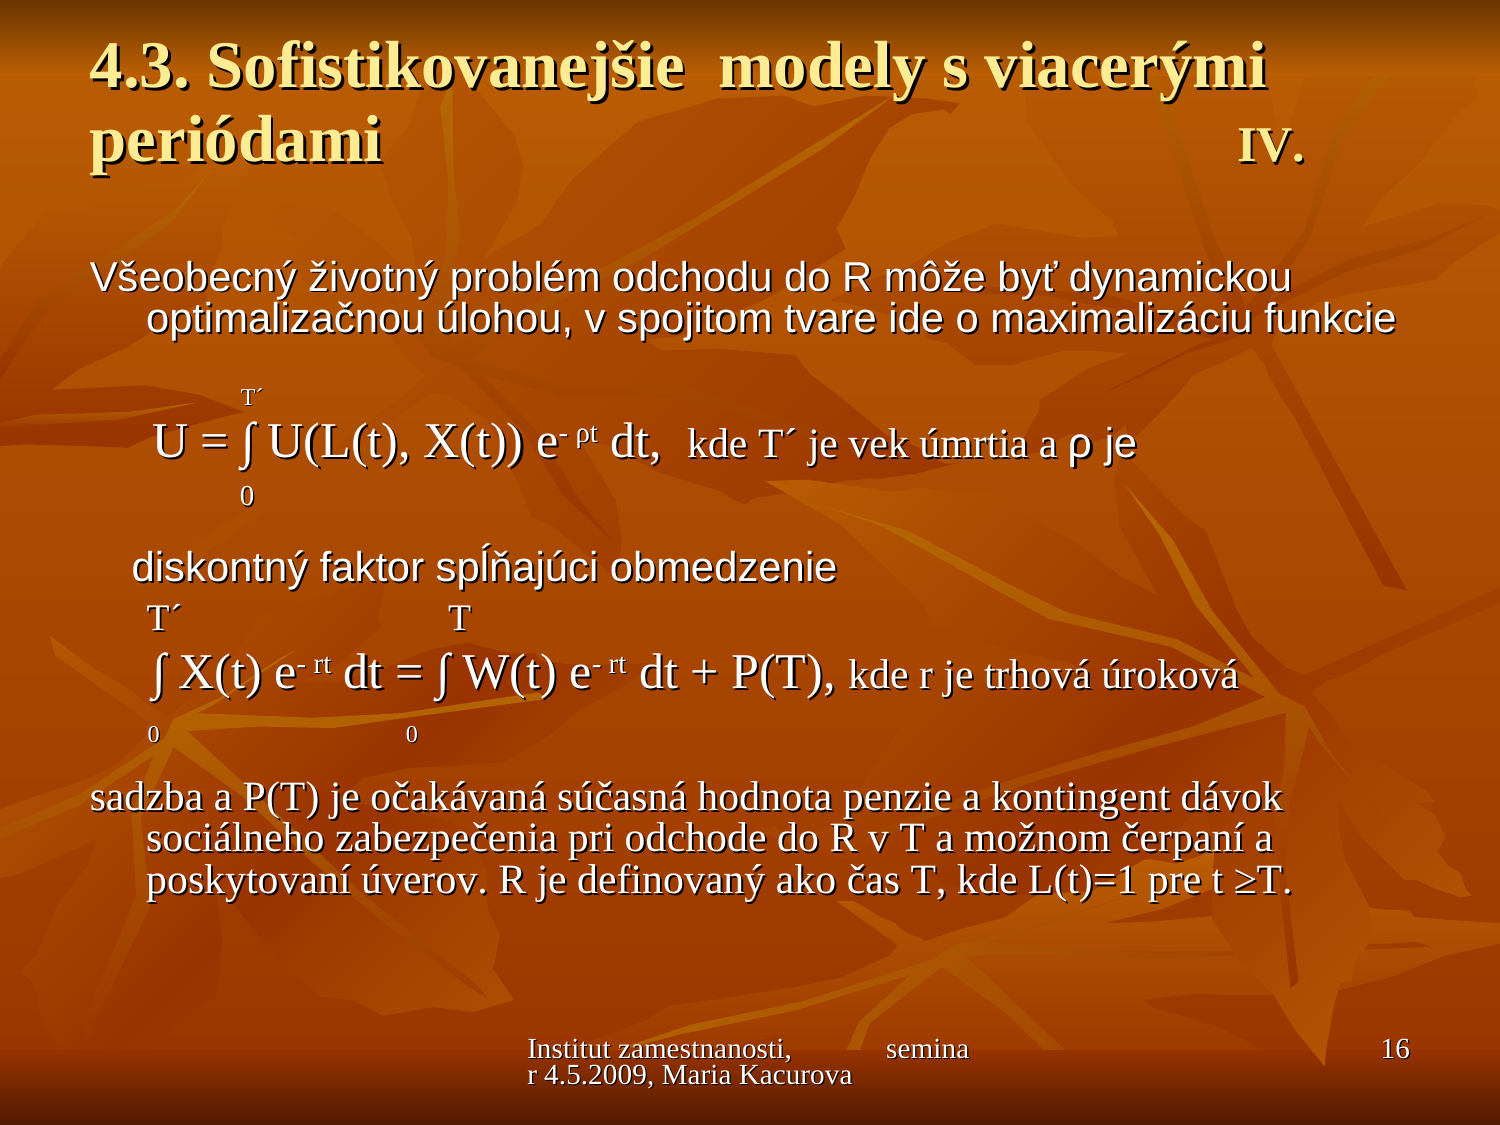

# 4.3. Sofistikovanejšie modely s viacerými periódami IV.
Všeobecný životný problém odchodu do R môže byť dynamickou optimalizačnou úlohou, v spojitom tvare ide o maximalizáciu funkcie
 T´
 U = ∫ U(L(t), X(t)) e- ρt dt, kde T´ je vek úmrtia a ρ je
 0
 diskontný faktor spĺňajúci obmedzenie
 T´ T
 ∫ X(t) e- rt dt = ∫ W(t) e- rt dt + P(T), kde r je trhová úroková
 0 0
sadzba a P(T) je očakávaná súčasná hodnota penzie a kontingent dávok sociálneho zabezpečenia pri odchode do R v T a možnom čerpaní a poskytovaní úverov. R je definovaný ako čas T, kde L(t)=1 pre t ≥T.
Institut zamestnanosti, seminar 4.5.2009, Maria Kacurova
16